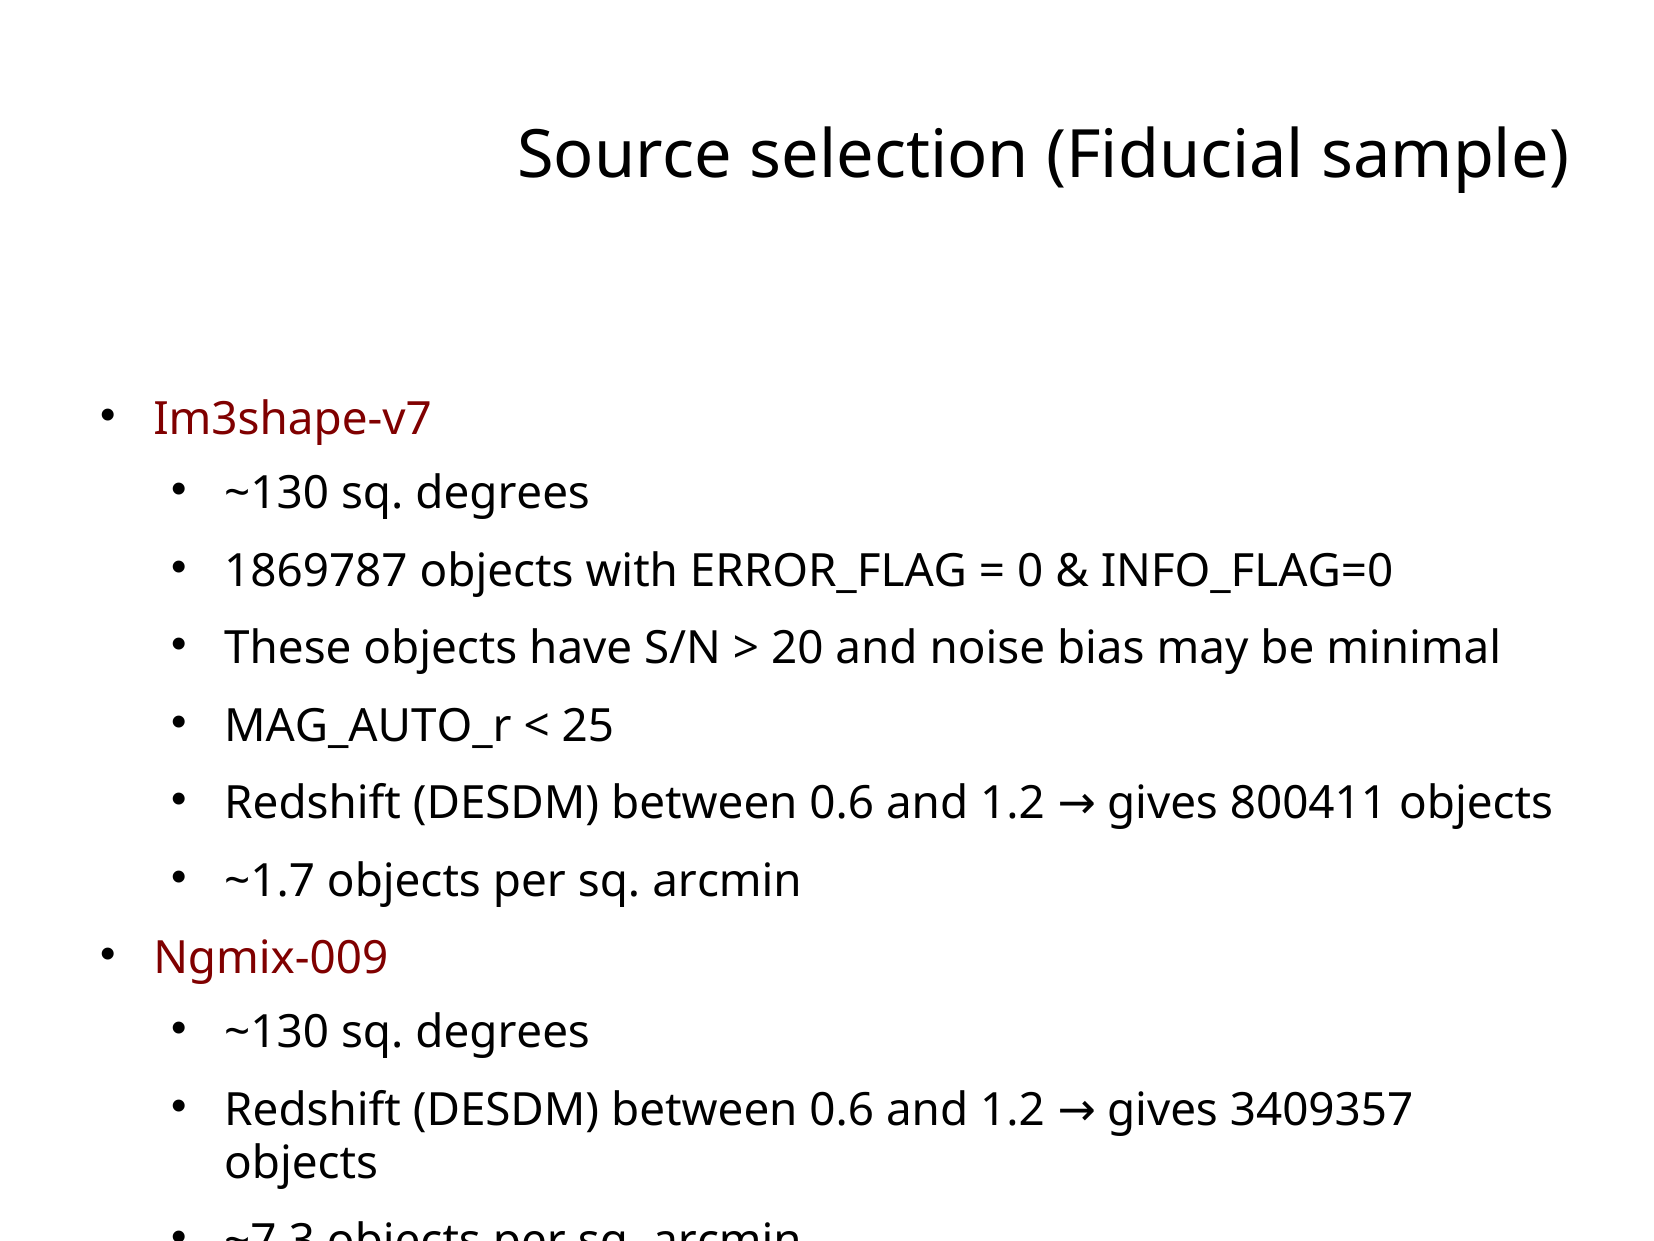

# Source selection (Fiducial sample)
Im3shape-v7
~130 sq. degrees
1869787 objects with ERROR_FLAG = 0 & INFO_FLAG=0
These objects have S/N > 20 and noise bias may be minimal
MAG_AUTO_r < 25
Redshift (DESDM) between 0.6 and 1.2 → gives 800411 objects
~1.7 objects per sq. arcmin
Ngmix-009
~130 sq. degrees
Redshift (DESDM) between 0.6 and 1.2 → gives 3409357 objects
~7.3 objects per sq. arcmin